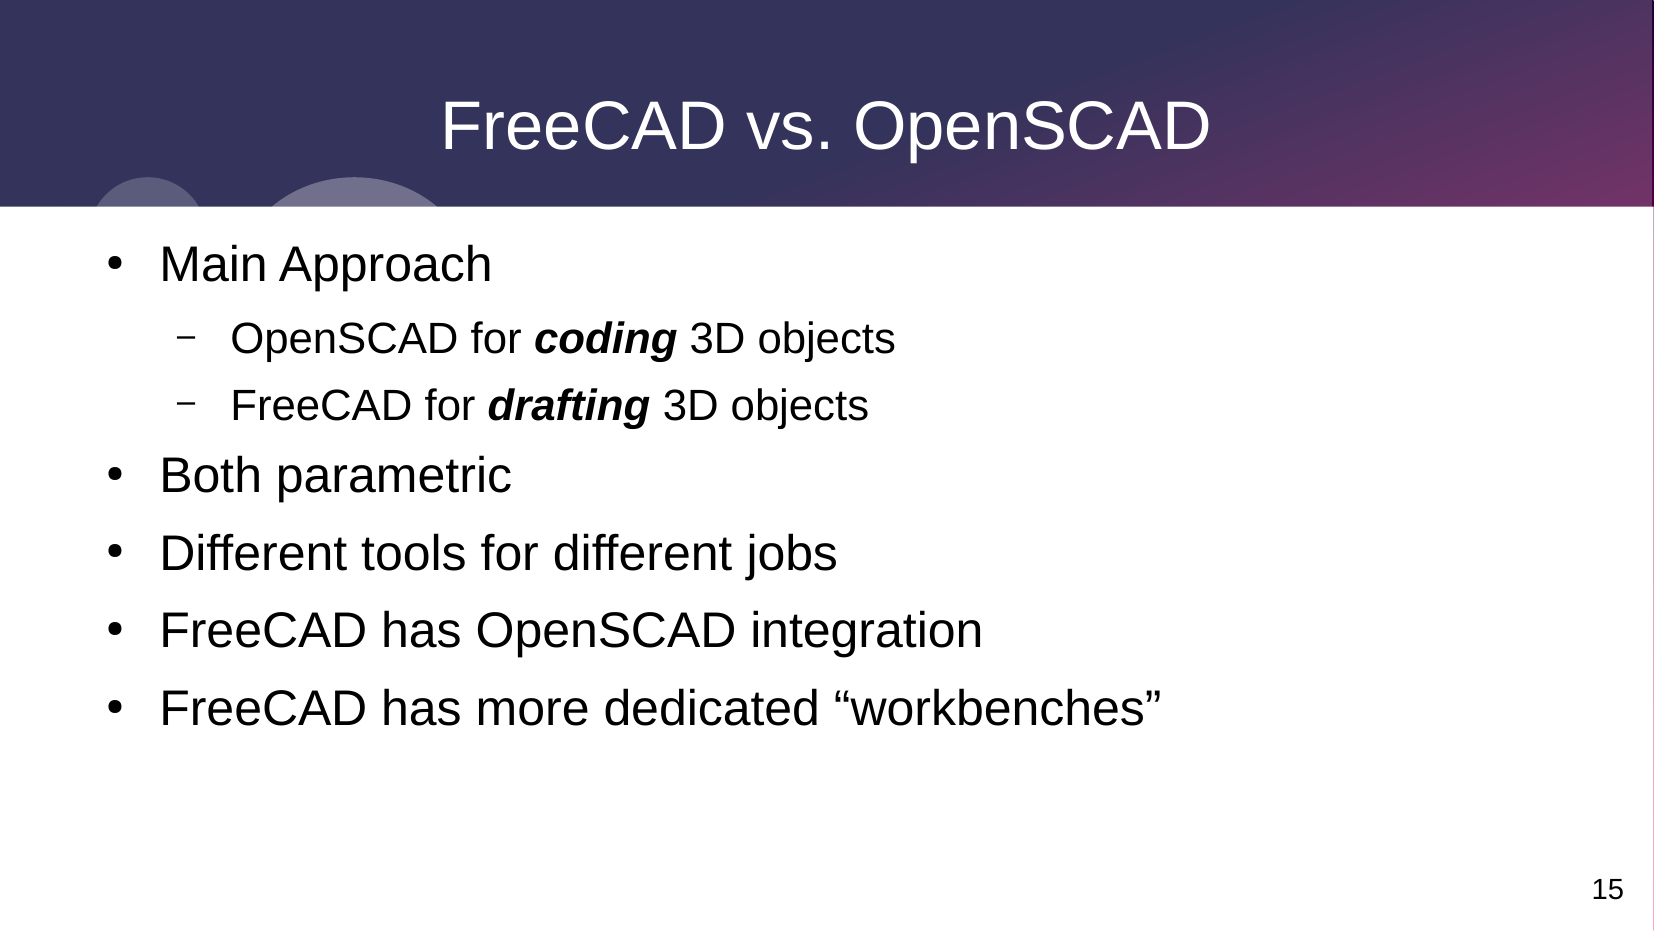

# FreeCAD vs. OpenSCAD
Main Approach
OpenSCAD for coding 3D objects
FreeCAD for drafting 3D objects
Both parametric
Different tools for different jobs
FreeCAD has OpenSCAD integration
FreeCAD has more dedicated “workbenches”